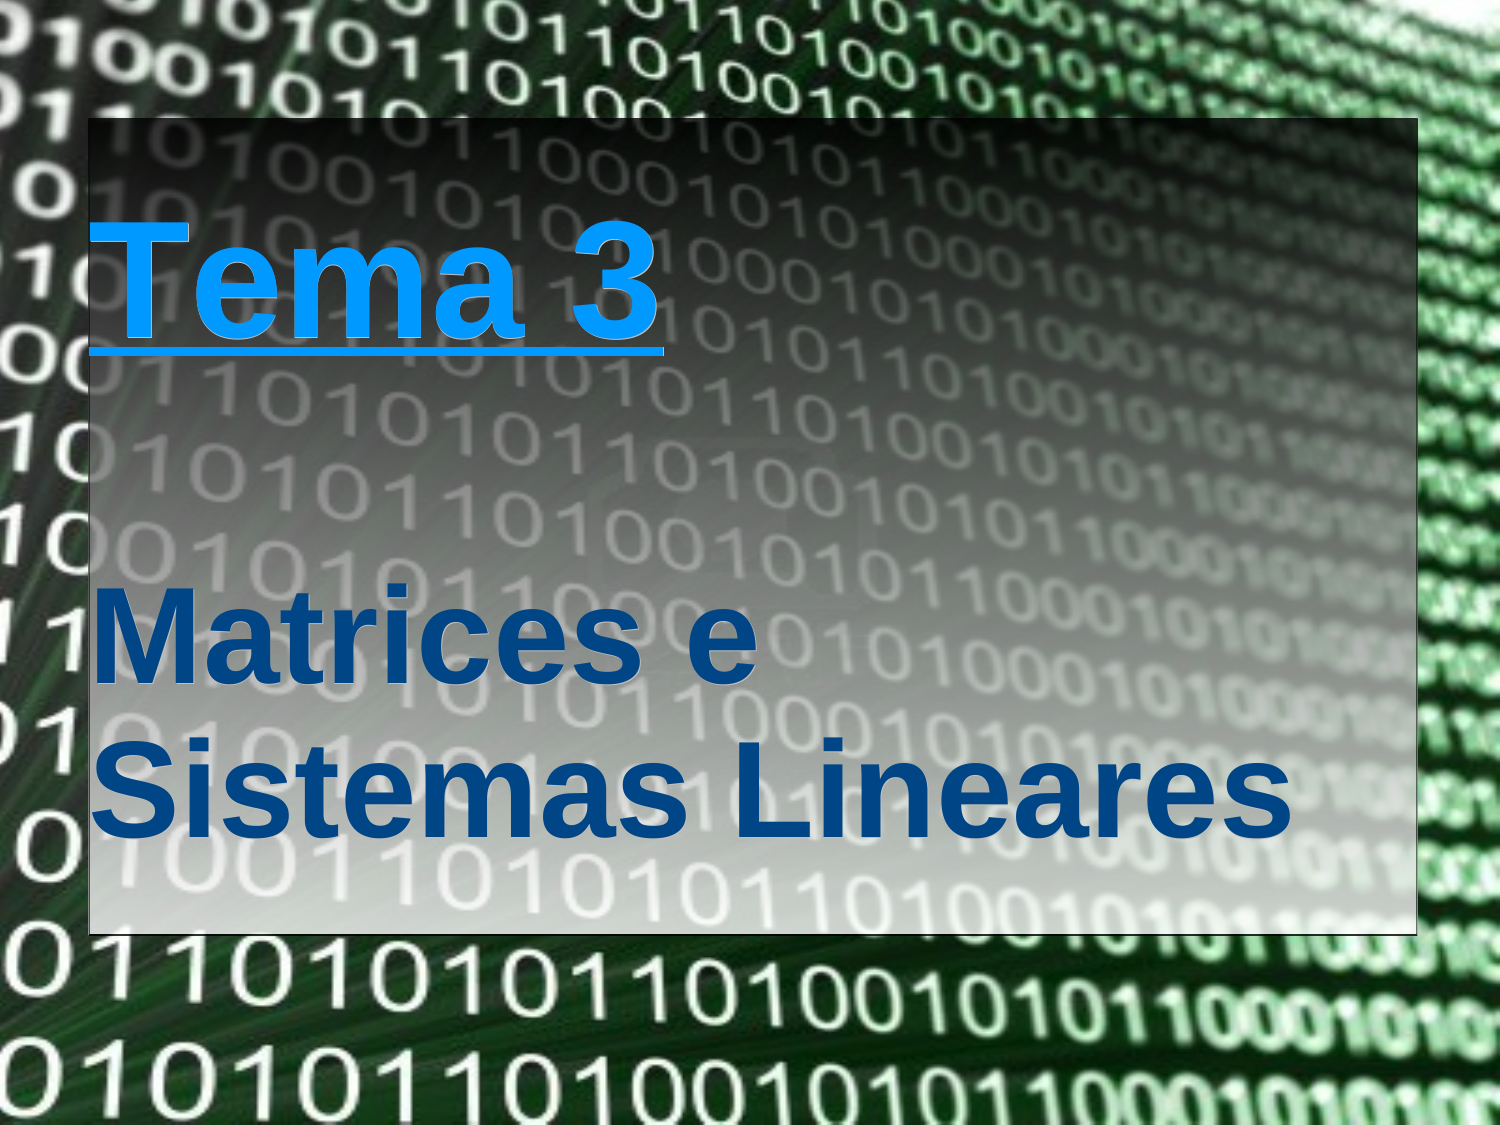

# Tema 3 Matrices e Sistemas Lineares